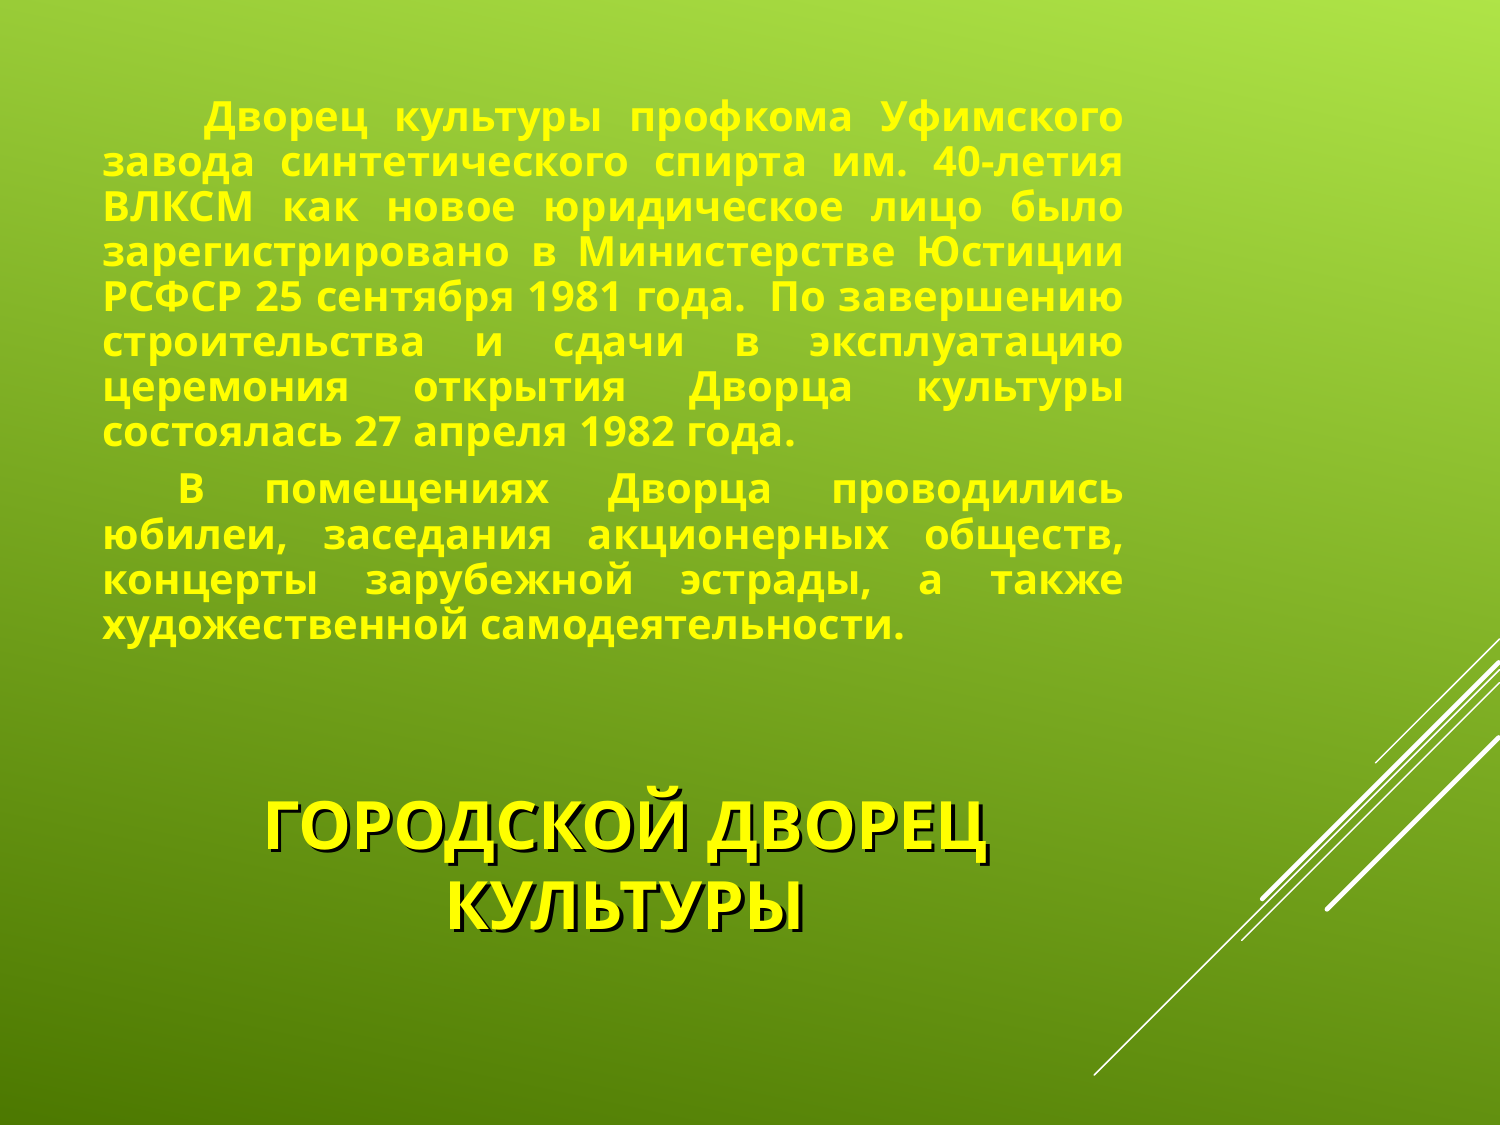

Дворец культуры профкома Уфимского завода синтетического спирта им. 40-летия ВЛКСМ как новое юридическое лицо было зарегистрировано в Министерстве Юстиции РСФСР 25 сентября 1981 года.  По завершению строительства и сдачи в эксплуатацию церемония открытия Дворца культуры состоялась 27 апреля 1982 года.
	В помещениях Дворца проводились юбилеи, заседания акционерных обществ, концерты зарубежной эстрады, а также художественной самодеятельности.
# Городской дворец культуры